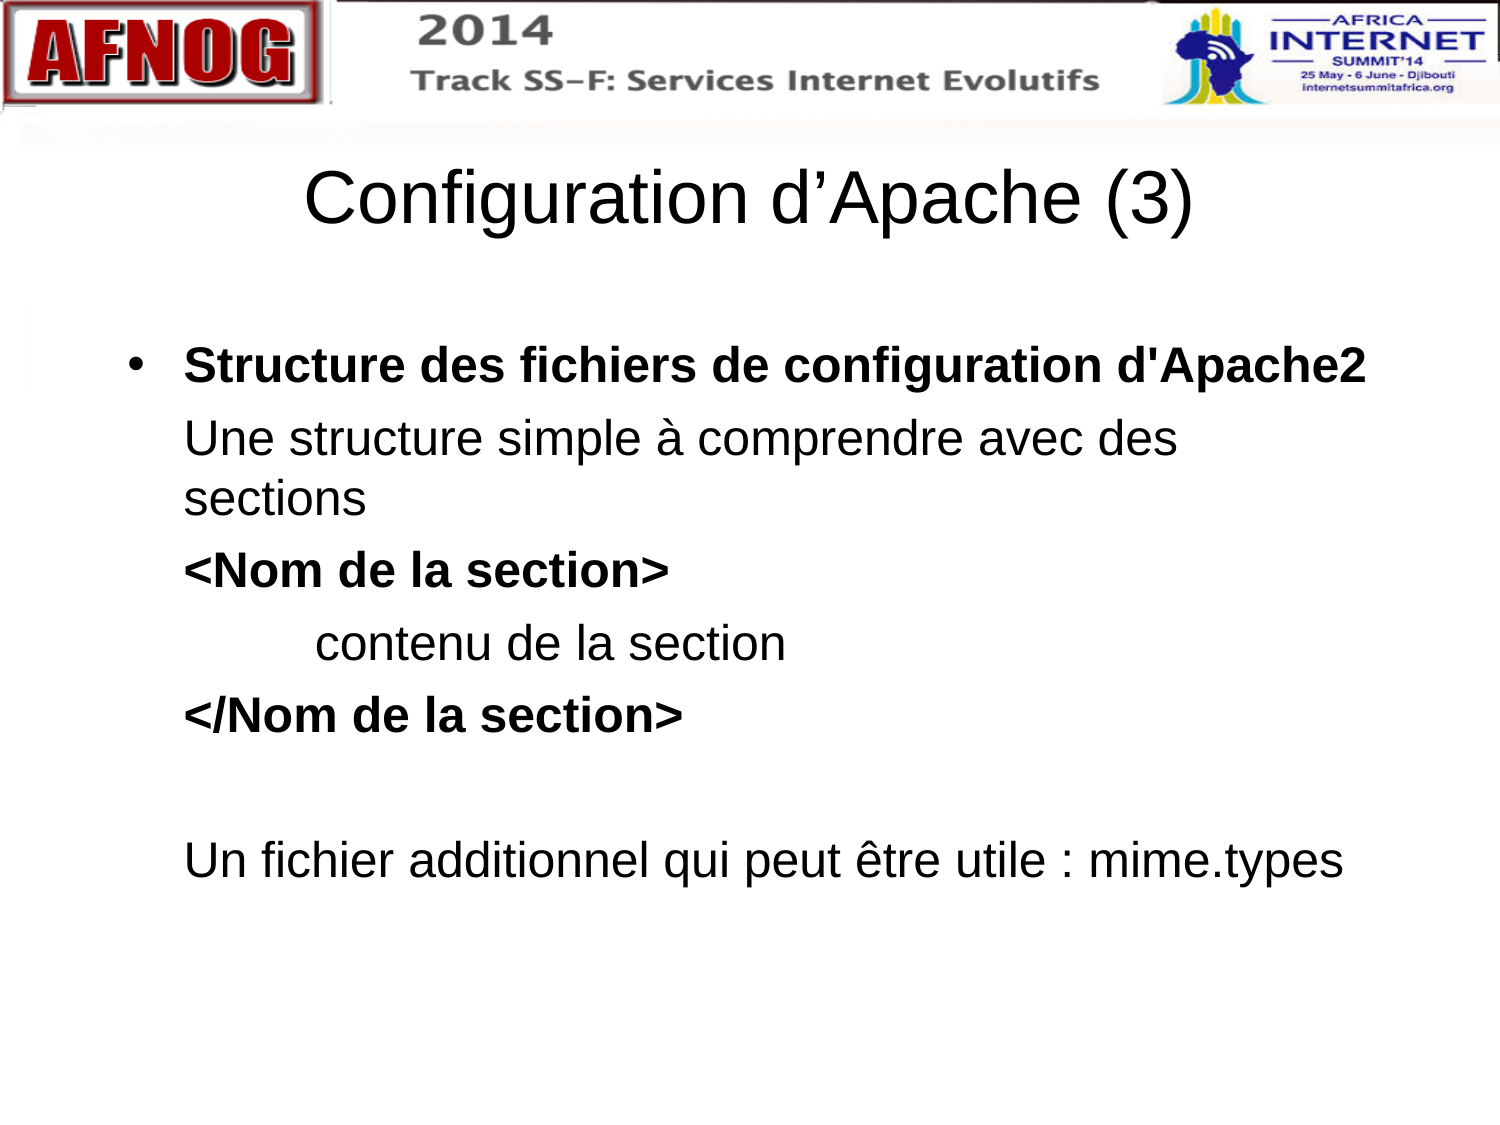

# Configuration d’Apache (3)
Structure des fichiers de configuration d'Apache2
Une structure simple à comprendre avec des sections
<Nom de la section>
contenu de la section
</Nom de la section>
Un fichier additionnel qui peut être utile : mime.types
19